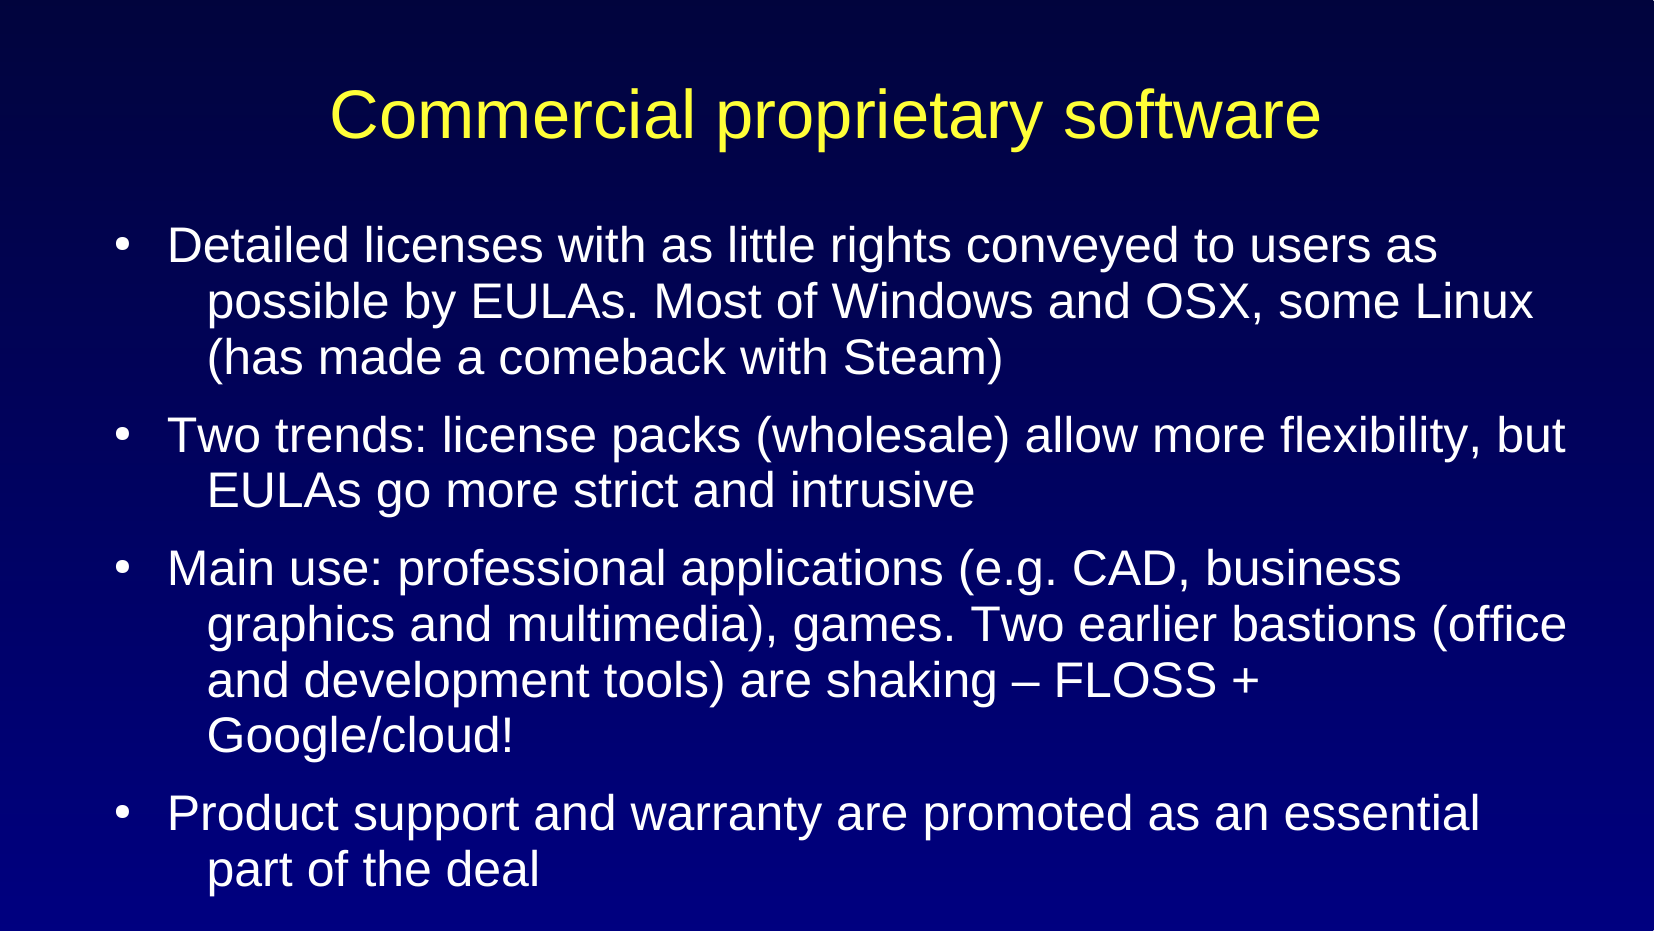

# Commercial proprietary software
Detailed licenses with as little rights conveyed to users as possible by EULAs. Most of Windows and OSX, some Linux (has made a comeback with Steam)
Two trends: license packs (wholesale) allow more flexibility, but EULAs go more strict and intrusive
Main use: professional applications (e.g. CAD, business graphics and multimedia), games. Two earlier bastions (office and development tools) are shaking – FLOSS + Google/cloud!
Product support and warranty are promoted as an essential part of the deal